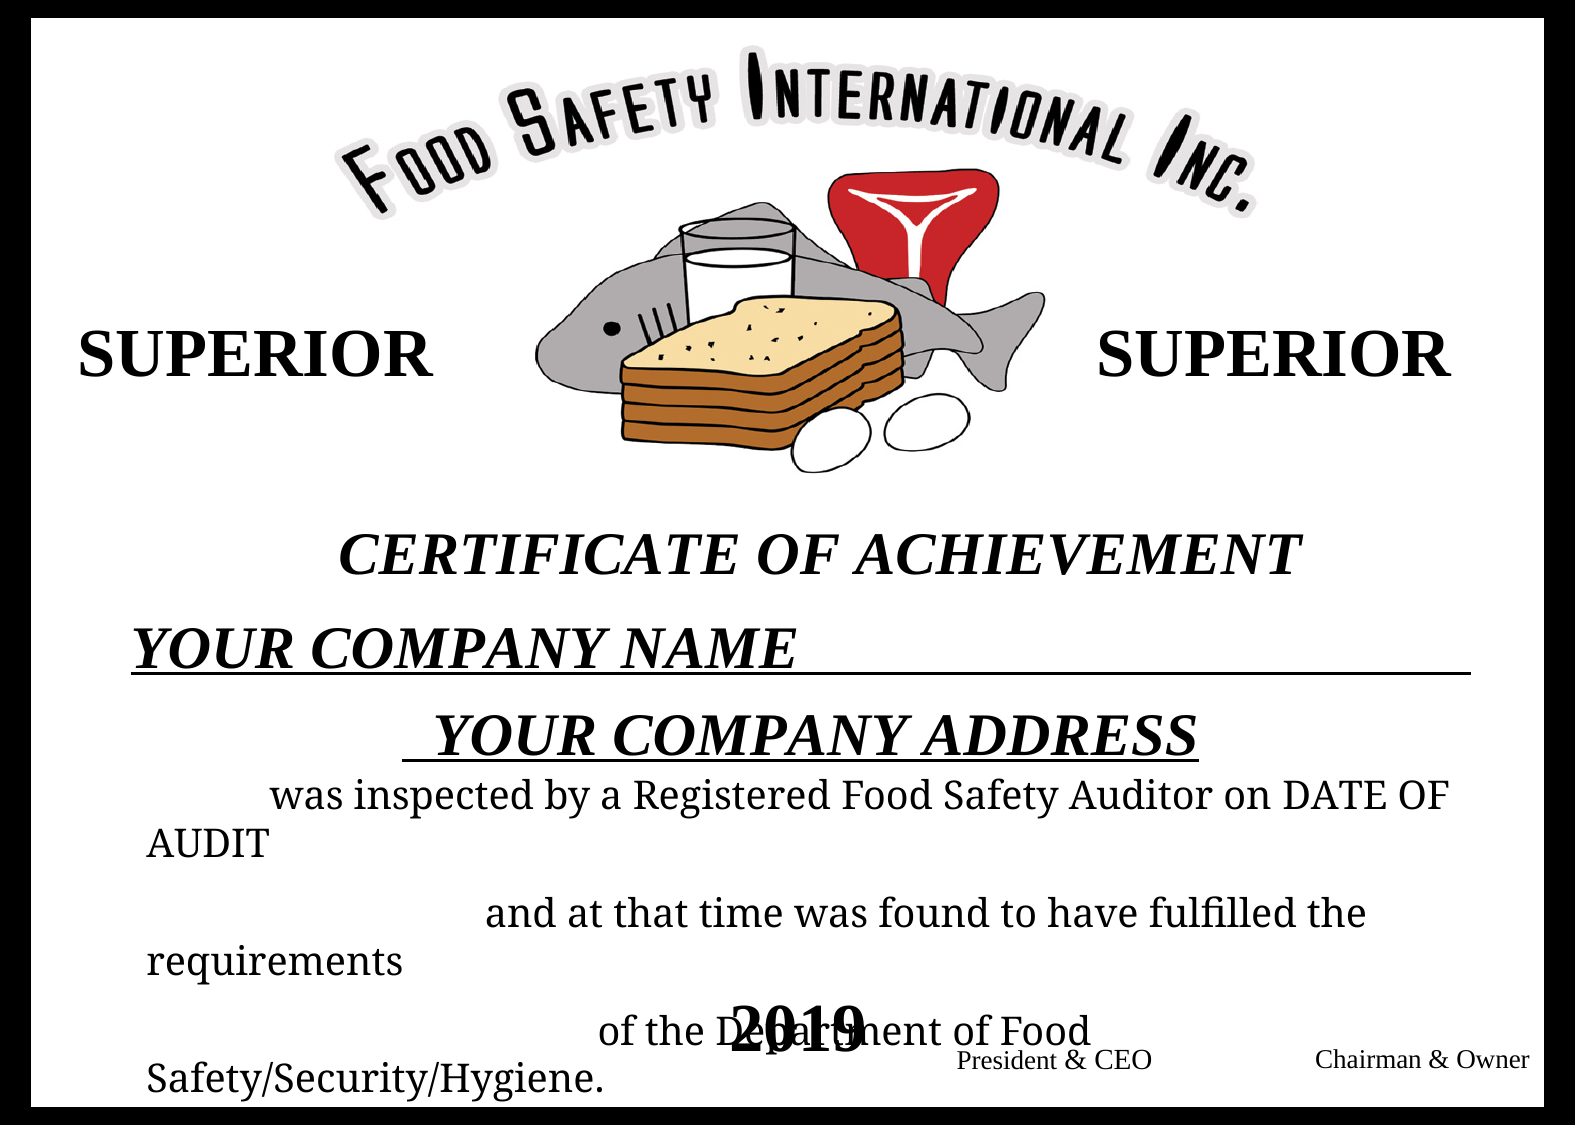

__________________________________________________
SUPERIOR
 SUPERIOR
# CERTIFICATE OF ACHIEVEMENT
YOUR COMPANY NAME
 YOUR COMPANY ADDRESS
 was inspected by a Registered Food Safety Auditor on DATE OF AUDIT
 and at that time was found to have fulfilled the requirements
 of the Department of Food Safety/Security/Hygiene.
 2019
 President & CEO
Chairman & Owner
____________________________________________________________________________________________________________________________________________________________